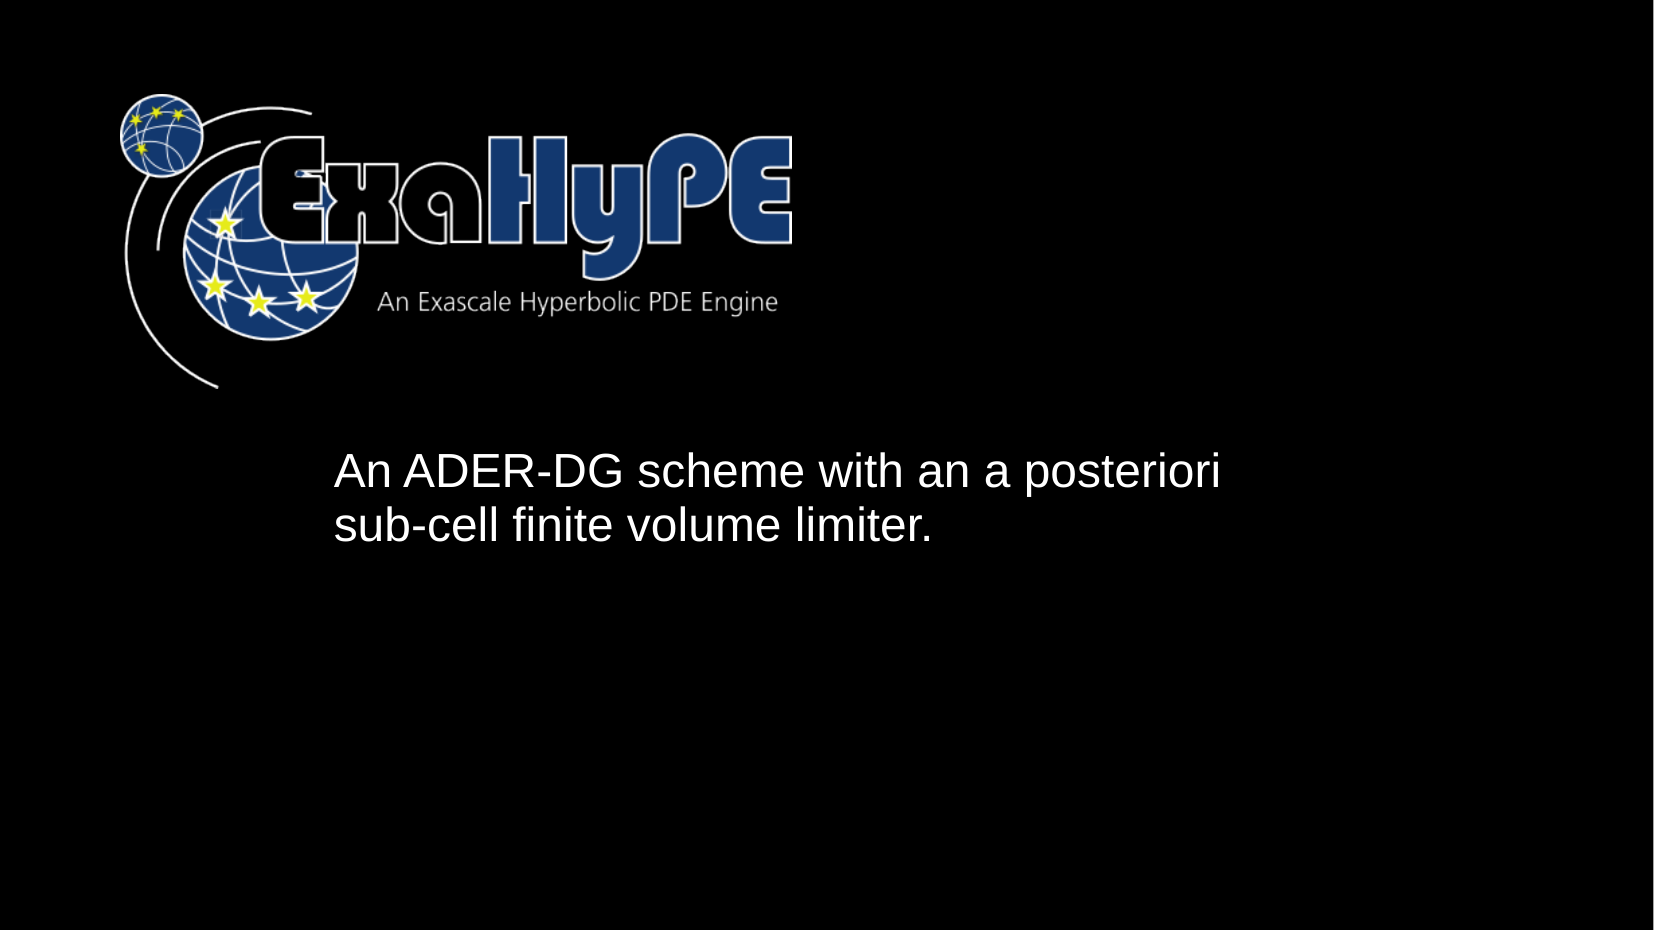

An ADER-DG scheme with an a posteriori sub-cell finite volume limiter.